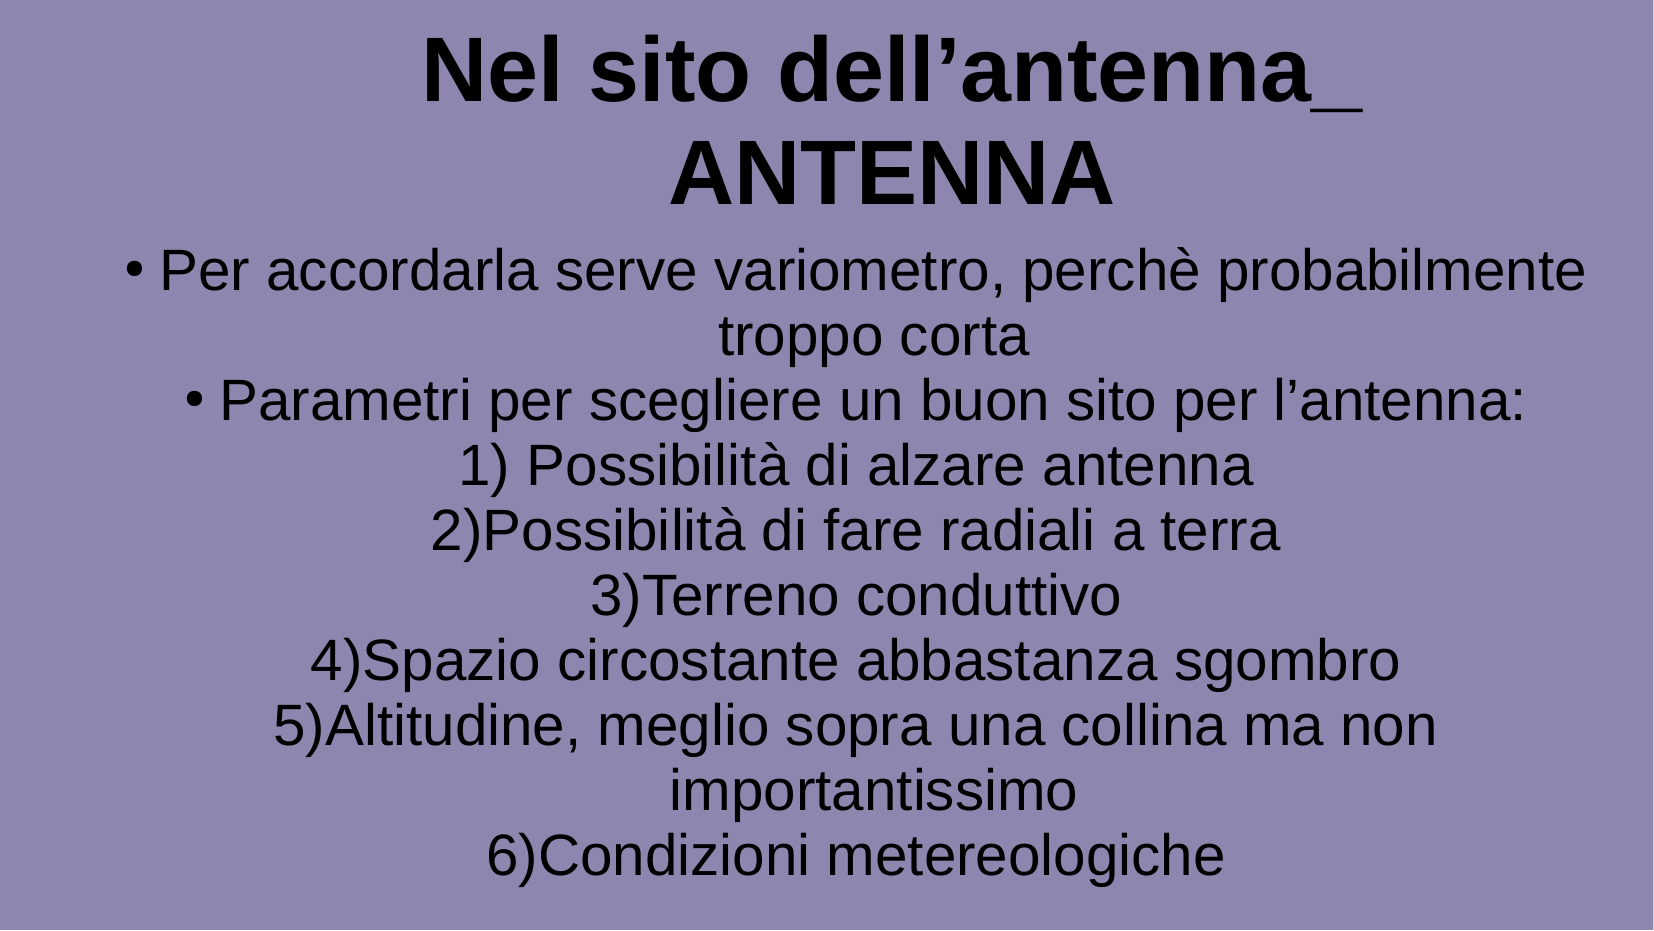

# Nel sito dell’antenna_ ANTENNA
Per accordarla serve variometro, perchè probabilmente troppo corta
Parametri per scegliere un buon sito per l’antenna:
 Possibilità di alzare antenna
Possibilità di fare radiali a terra
Terreno conduttivo
Spazio circostante abbastanza sgombro
Altitudine, meglio sopra una collina ma non importantissimo
Condizioni metereologiche